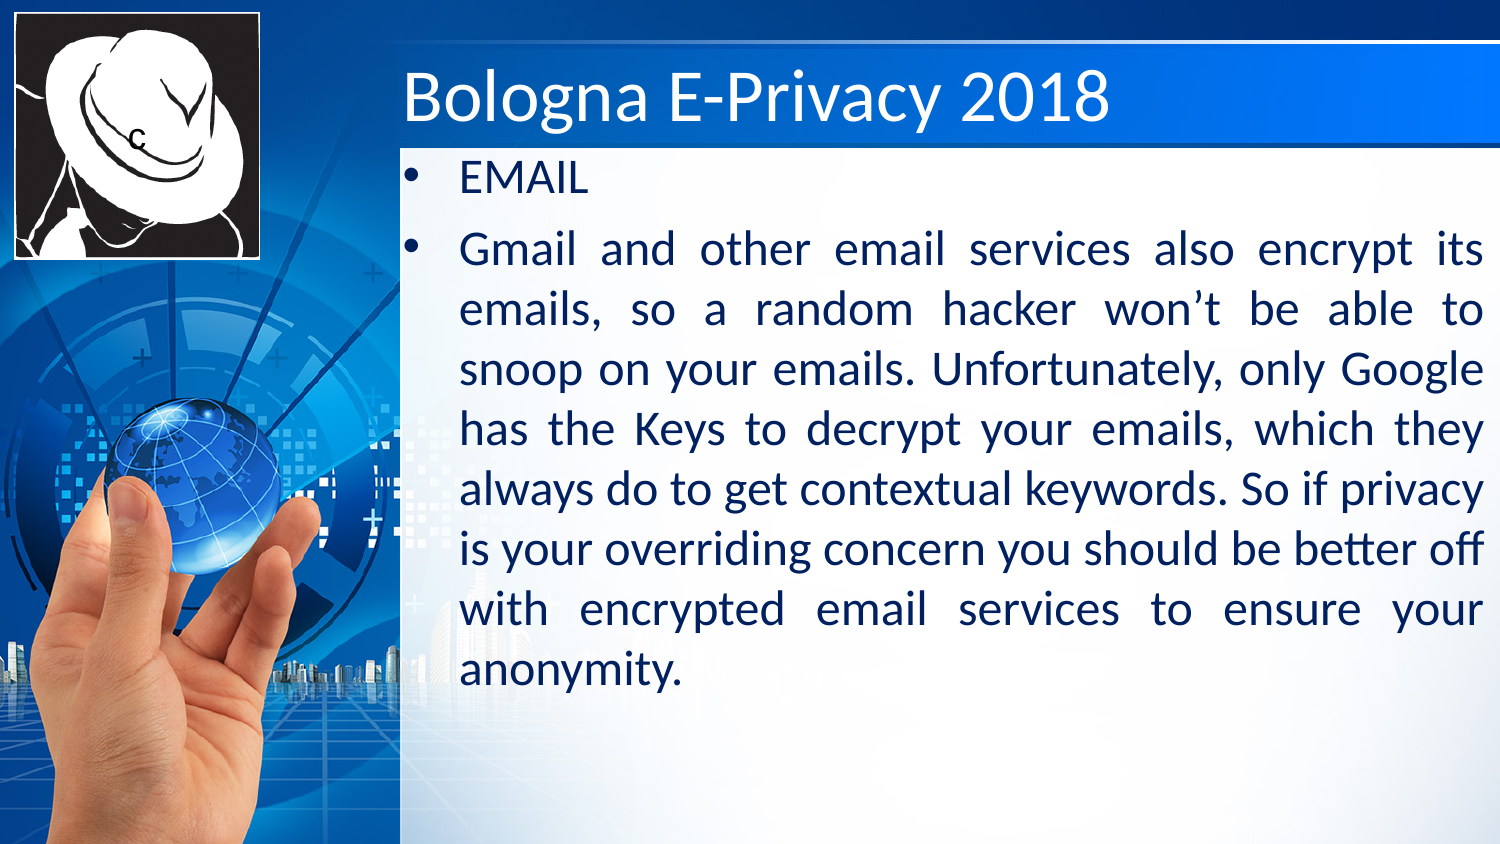

c
# Bologna E-Privacy 2018
EMAIL
Gmail and other email services also encrypt its emails, so a random hacker won’t be able to snoop on your emails. Unfortunately, only Google has the Keys to decrypt your emails, which they always do to get contextual keywords. So if privacy is your overriding concern you should be better off with encrypted email services to ensure your anonymity.